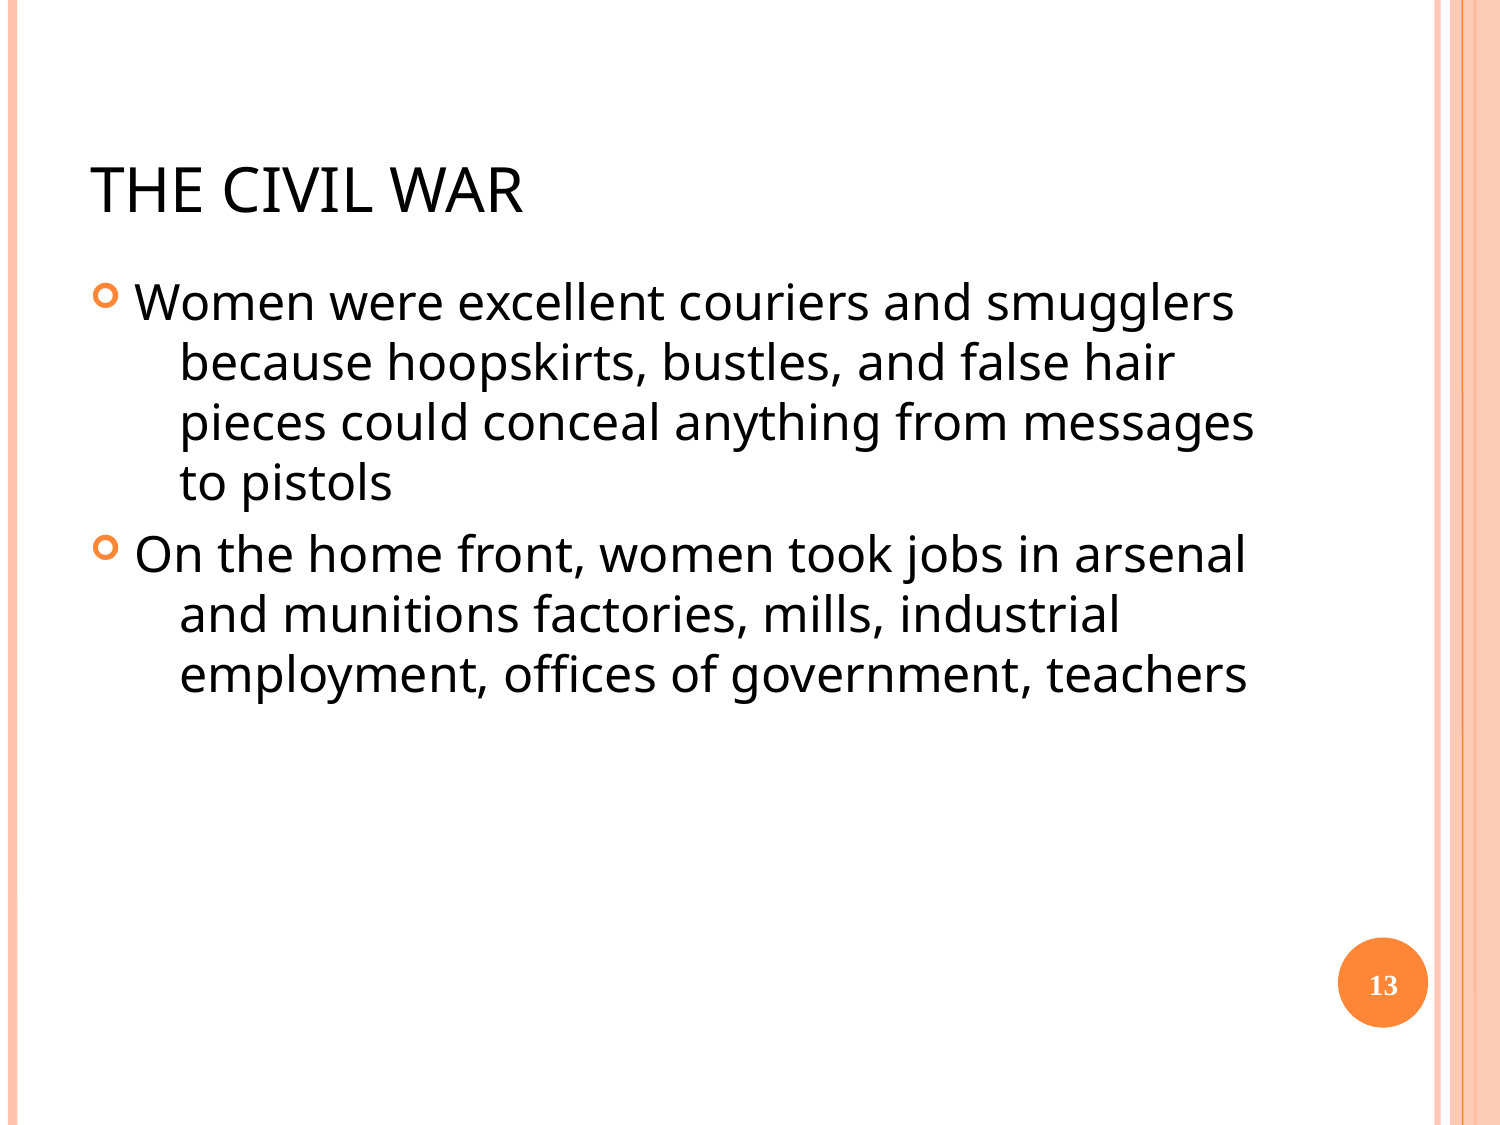

# The Civil War
Women were excellent couriers and smugglers because hoopskirts, bustles, and false hair pieces could conceal anything from messages to pistols
On the home front, women took jobs in arsenal and munitions factories, mills, industrial employment, offices of government, teachers